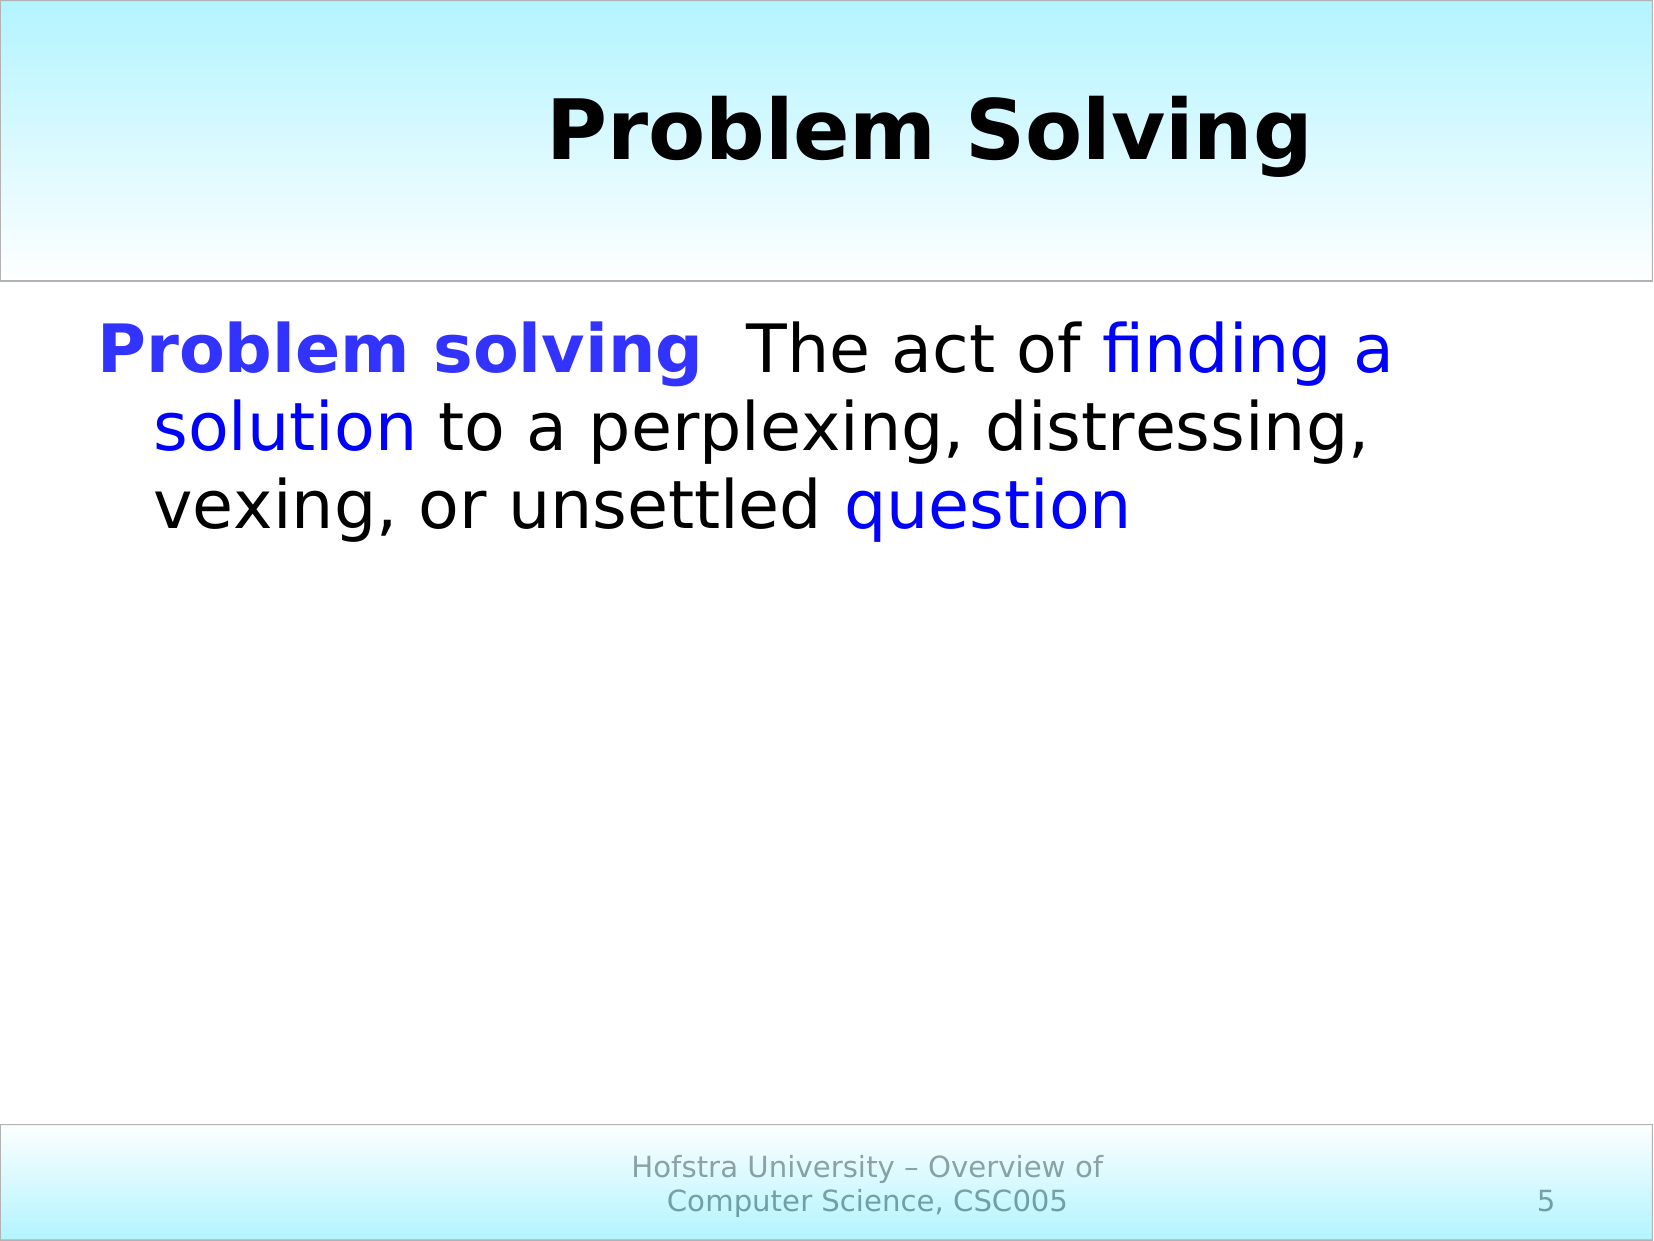

# Problem Solving
Problem solving The act of finding a solution to a perplexing, distressing, vexing, or unsettled question
5